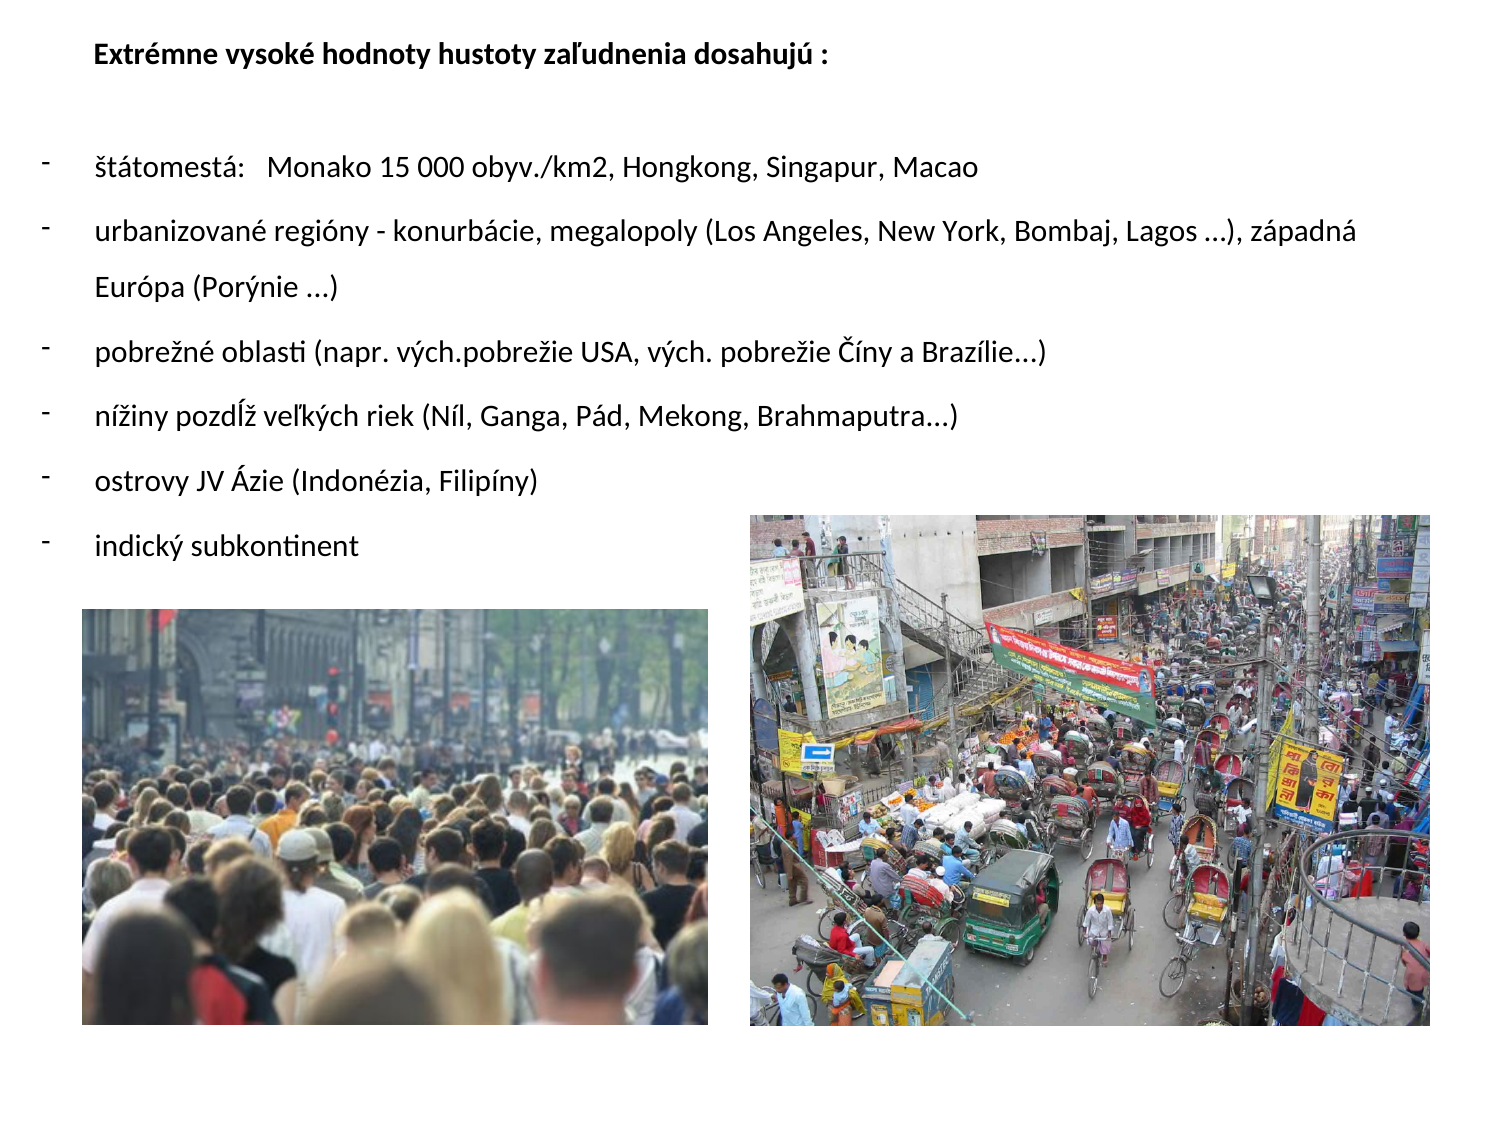

Extrémne vysoké hodnoty hustoty zaľudnenia dosahujú :
štátomestá: Monako 15 000 obyv./km2, Hongkong, Singapur, Macao
urbanizované regióny - konurbácie, megalopoly (Los Angeles, New York, Bombaj, Lagos …), západná Európa (Porýnie ...)
pobrežné oblasti (napr. vých.pobrežie USA, vých. pobrežie Číny a Brazílie...)
nížiny pozdĺž veľkých riek (Níl, Ganga, Pád, Mekong, Brahmaputra...)
ostrovy JV Ázie (Indonézia, Filipíny)
indický subkontinent